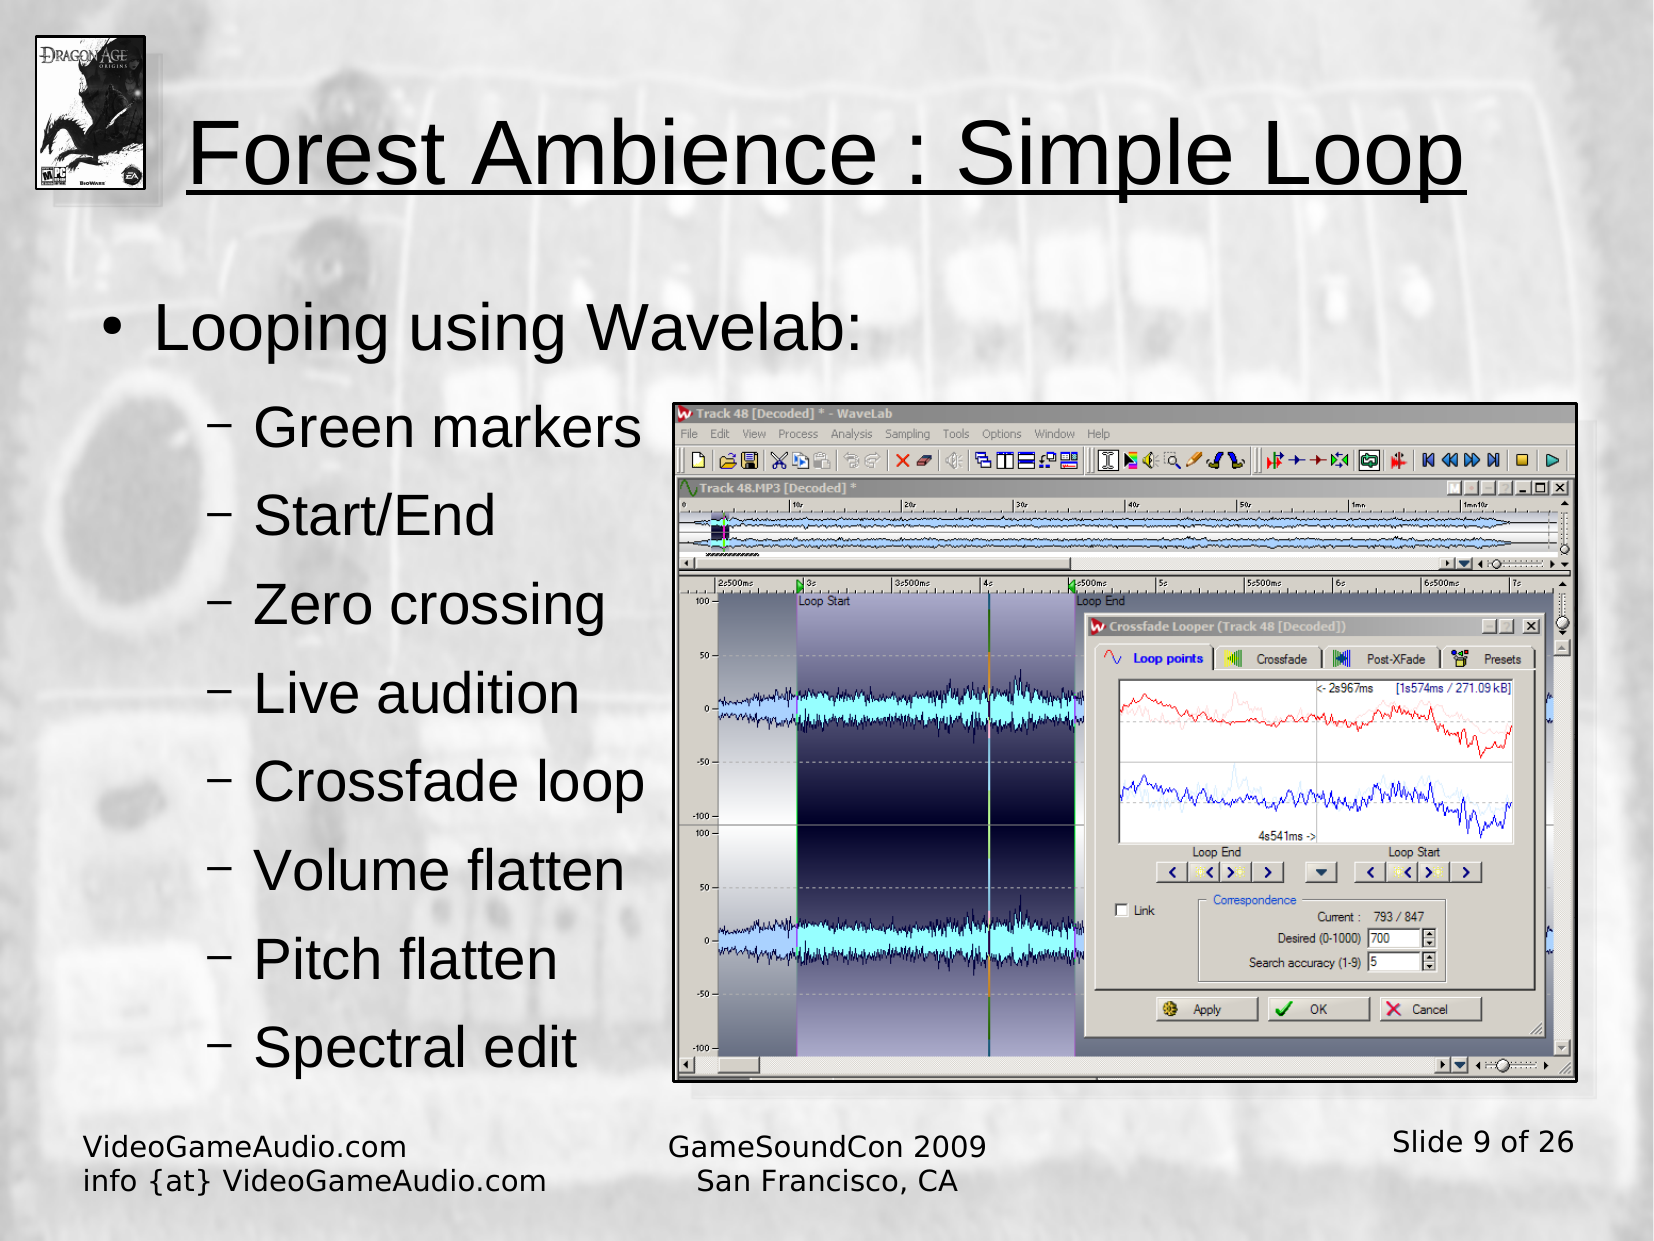

# Forest Ambience : Simple Loop
Looping using Wavelab:
Green markers
Start/End
Zero crossing
Live audition
Crossfade loop
Volume flatten
Pitch flatten
Spectral edit
9